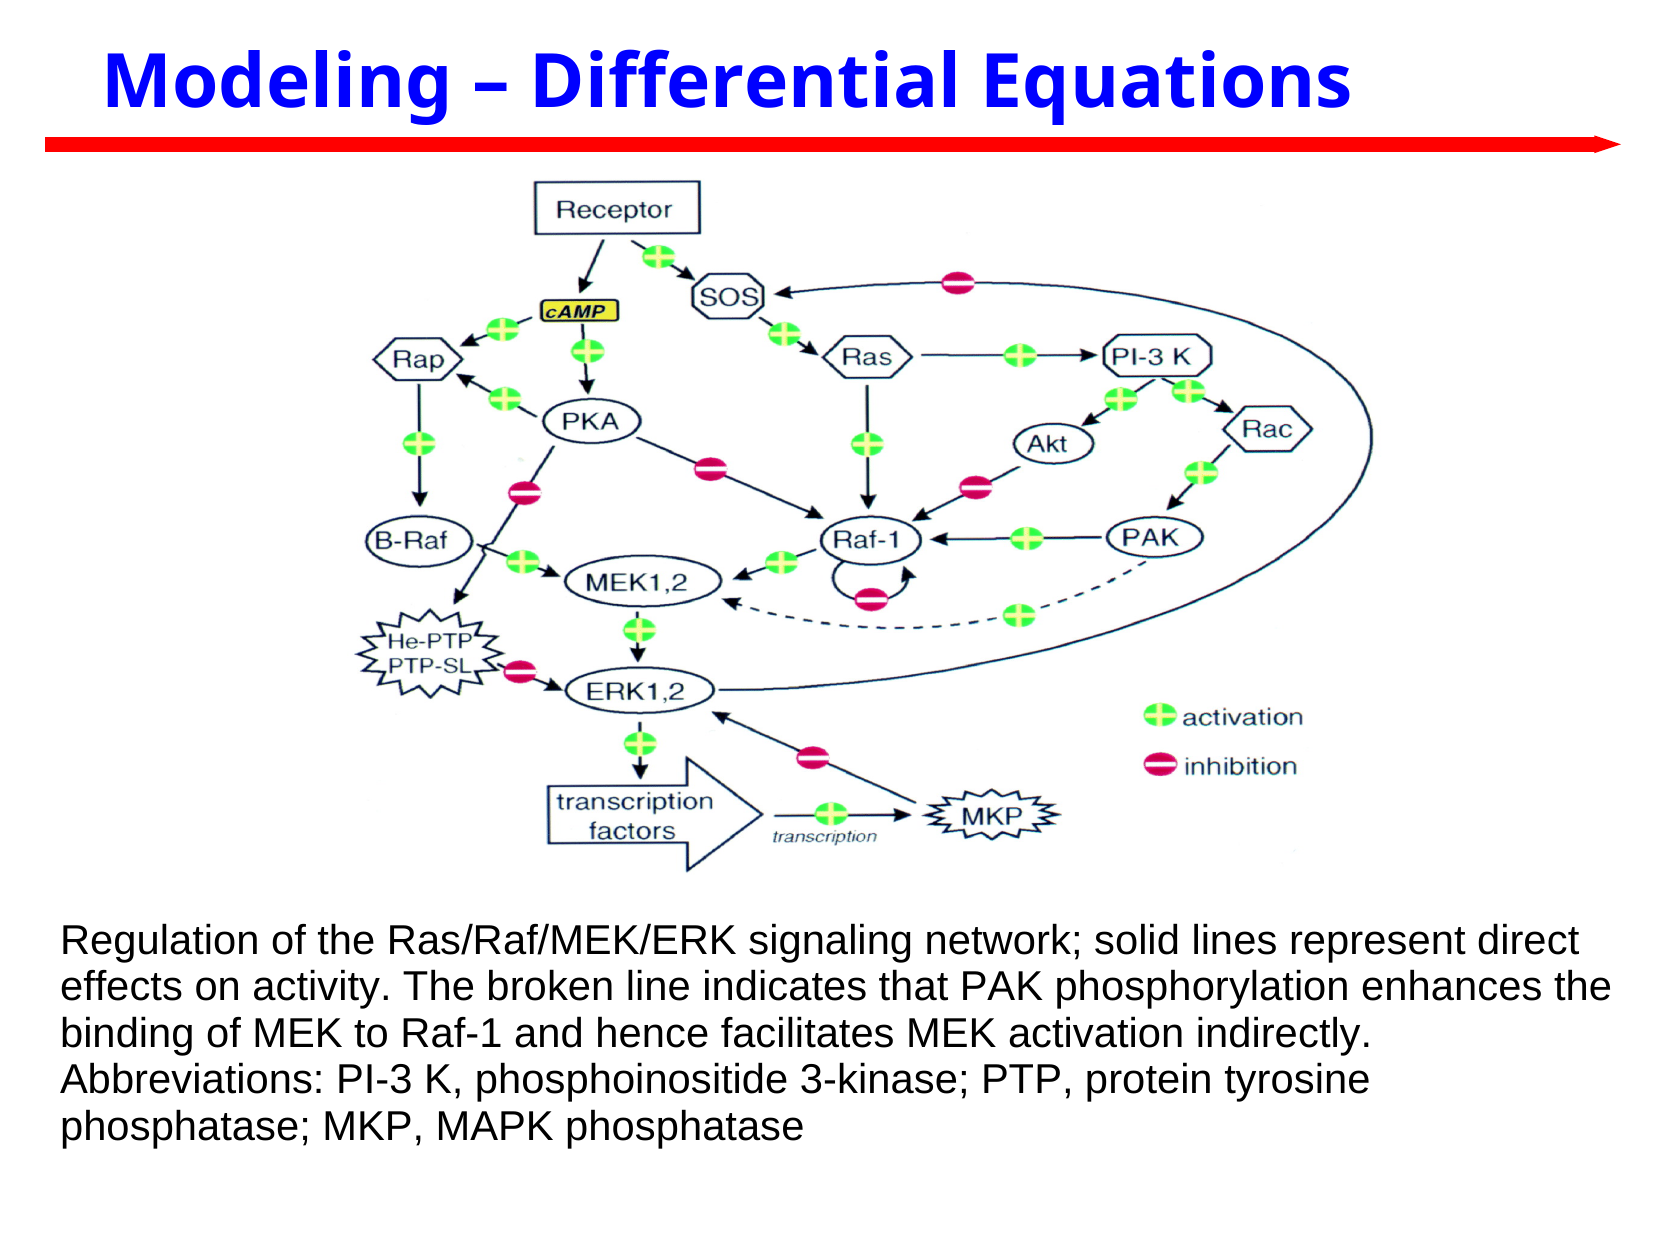

# Modeling – Differential Equations
Regulation of the Ras/Raf/MEK/ERK signaling network; solid lines represent direct effects on activity. The broken line indicates that PAK phosphorylation enhances the binding of MEK to Raf-1 and hence facilitates MEK activation indirectly. Abbreviations: PI-3 K, phosphoinositide 3-kinase; PTP, protein tyrosine phosphatase; MKP, MAPK phosphatase